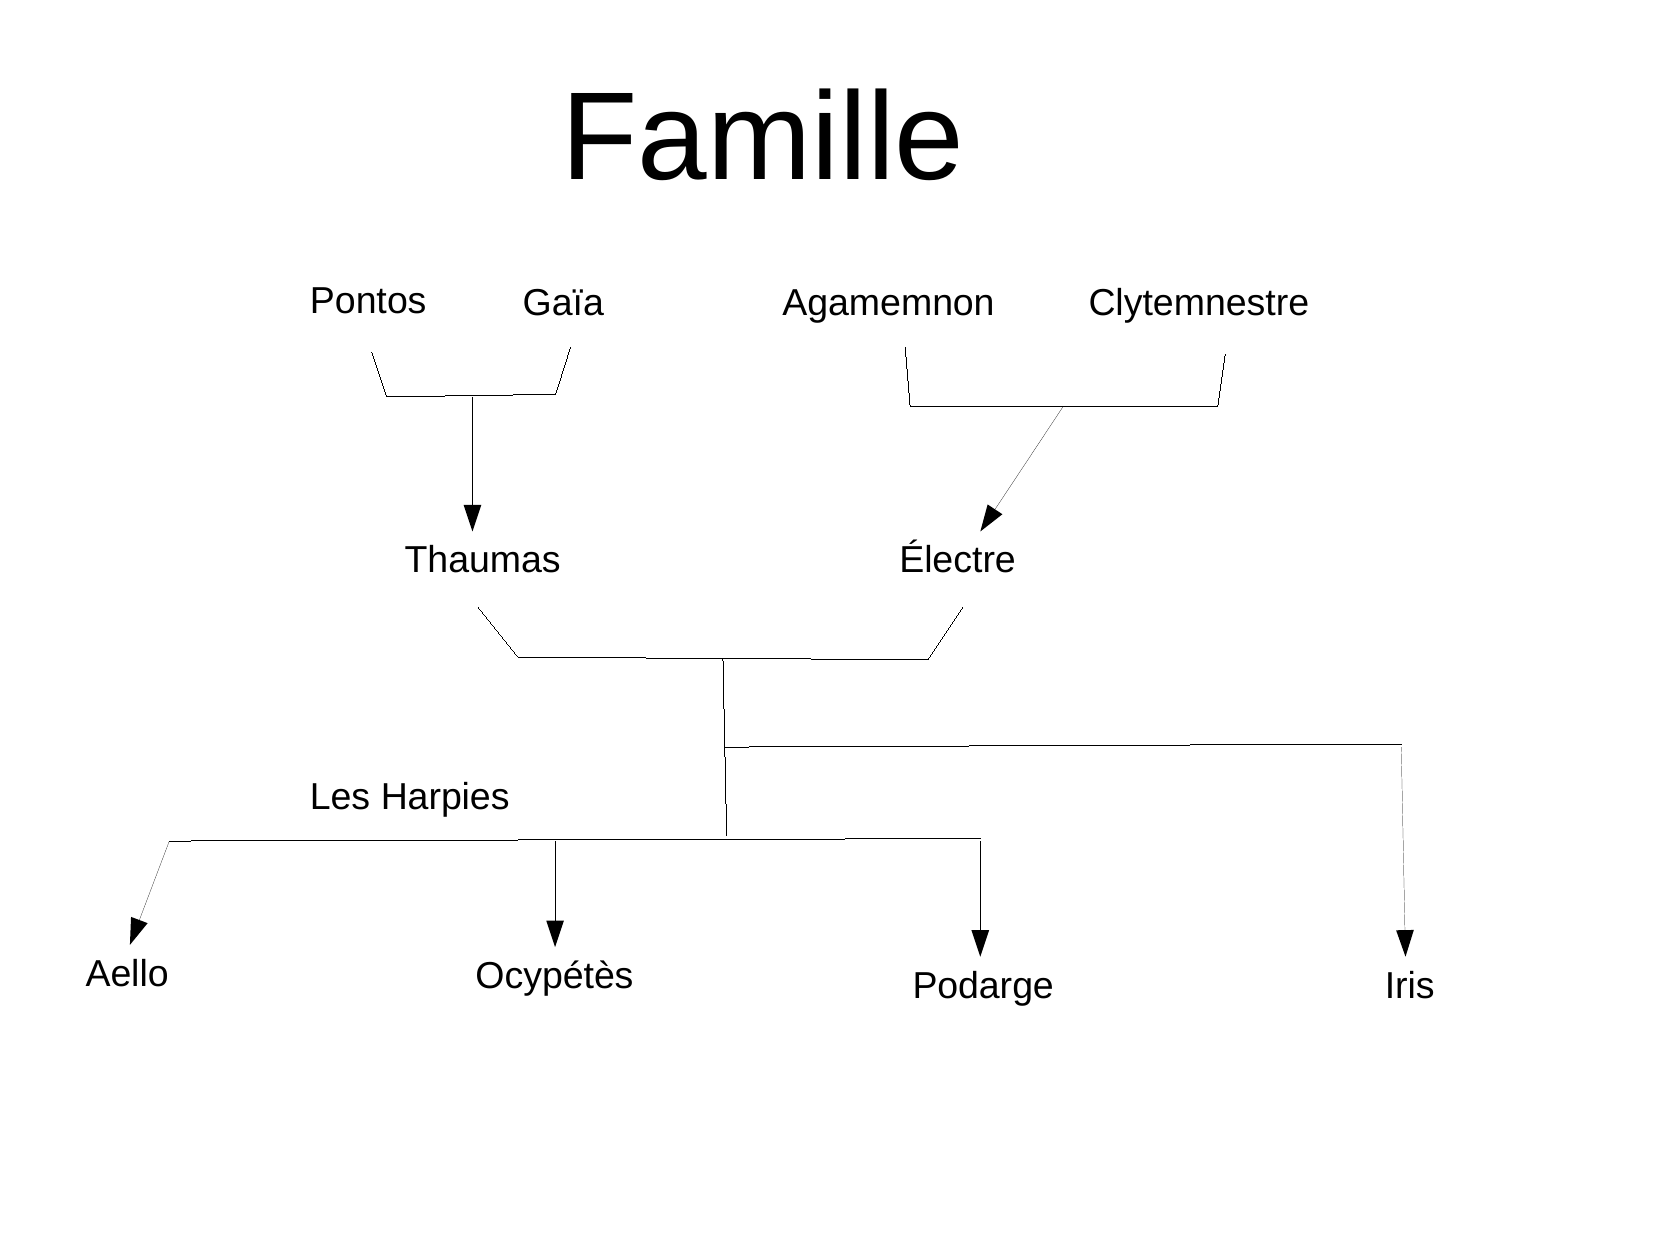

Famille
Pontos
Gaïa
Agamemnon Clytemnestre
Thaumas
 Électre
Les Harpies
Aello
Ocypétès
Podarge
Iris